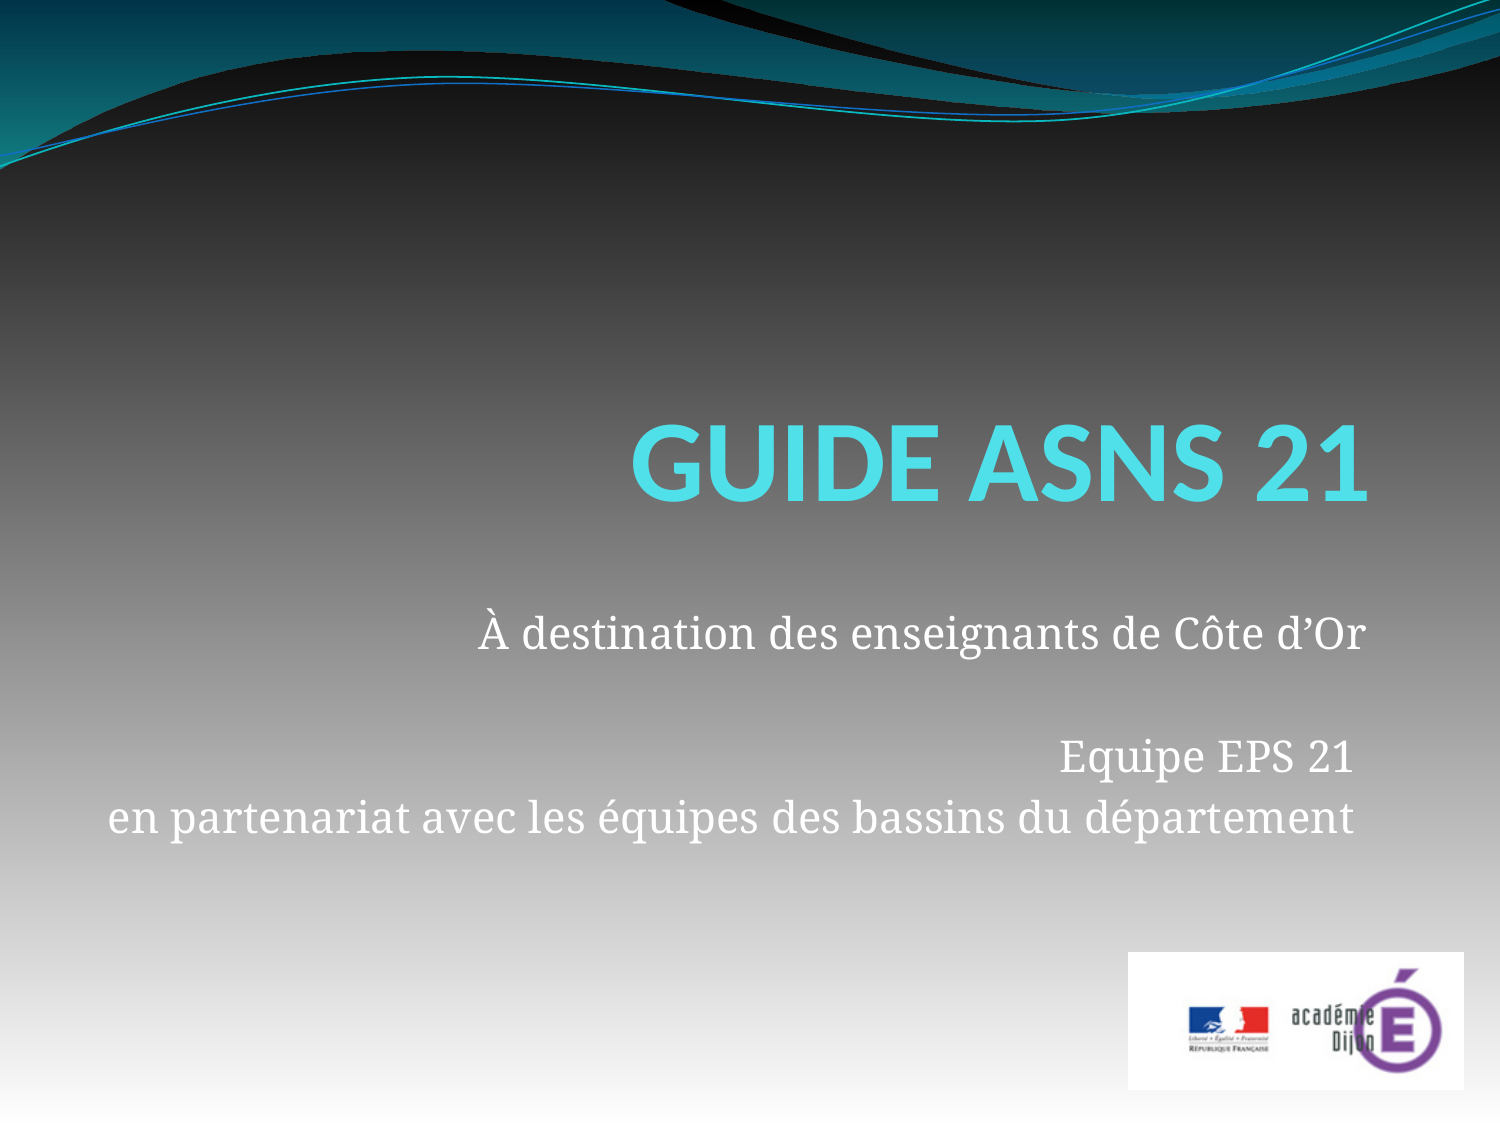

# GUIDE ASNS 21
À destination des enseignants de Côte d’Or
Equipe EPS 21
en partenariat avec les équipes des bassins du département